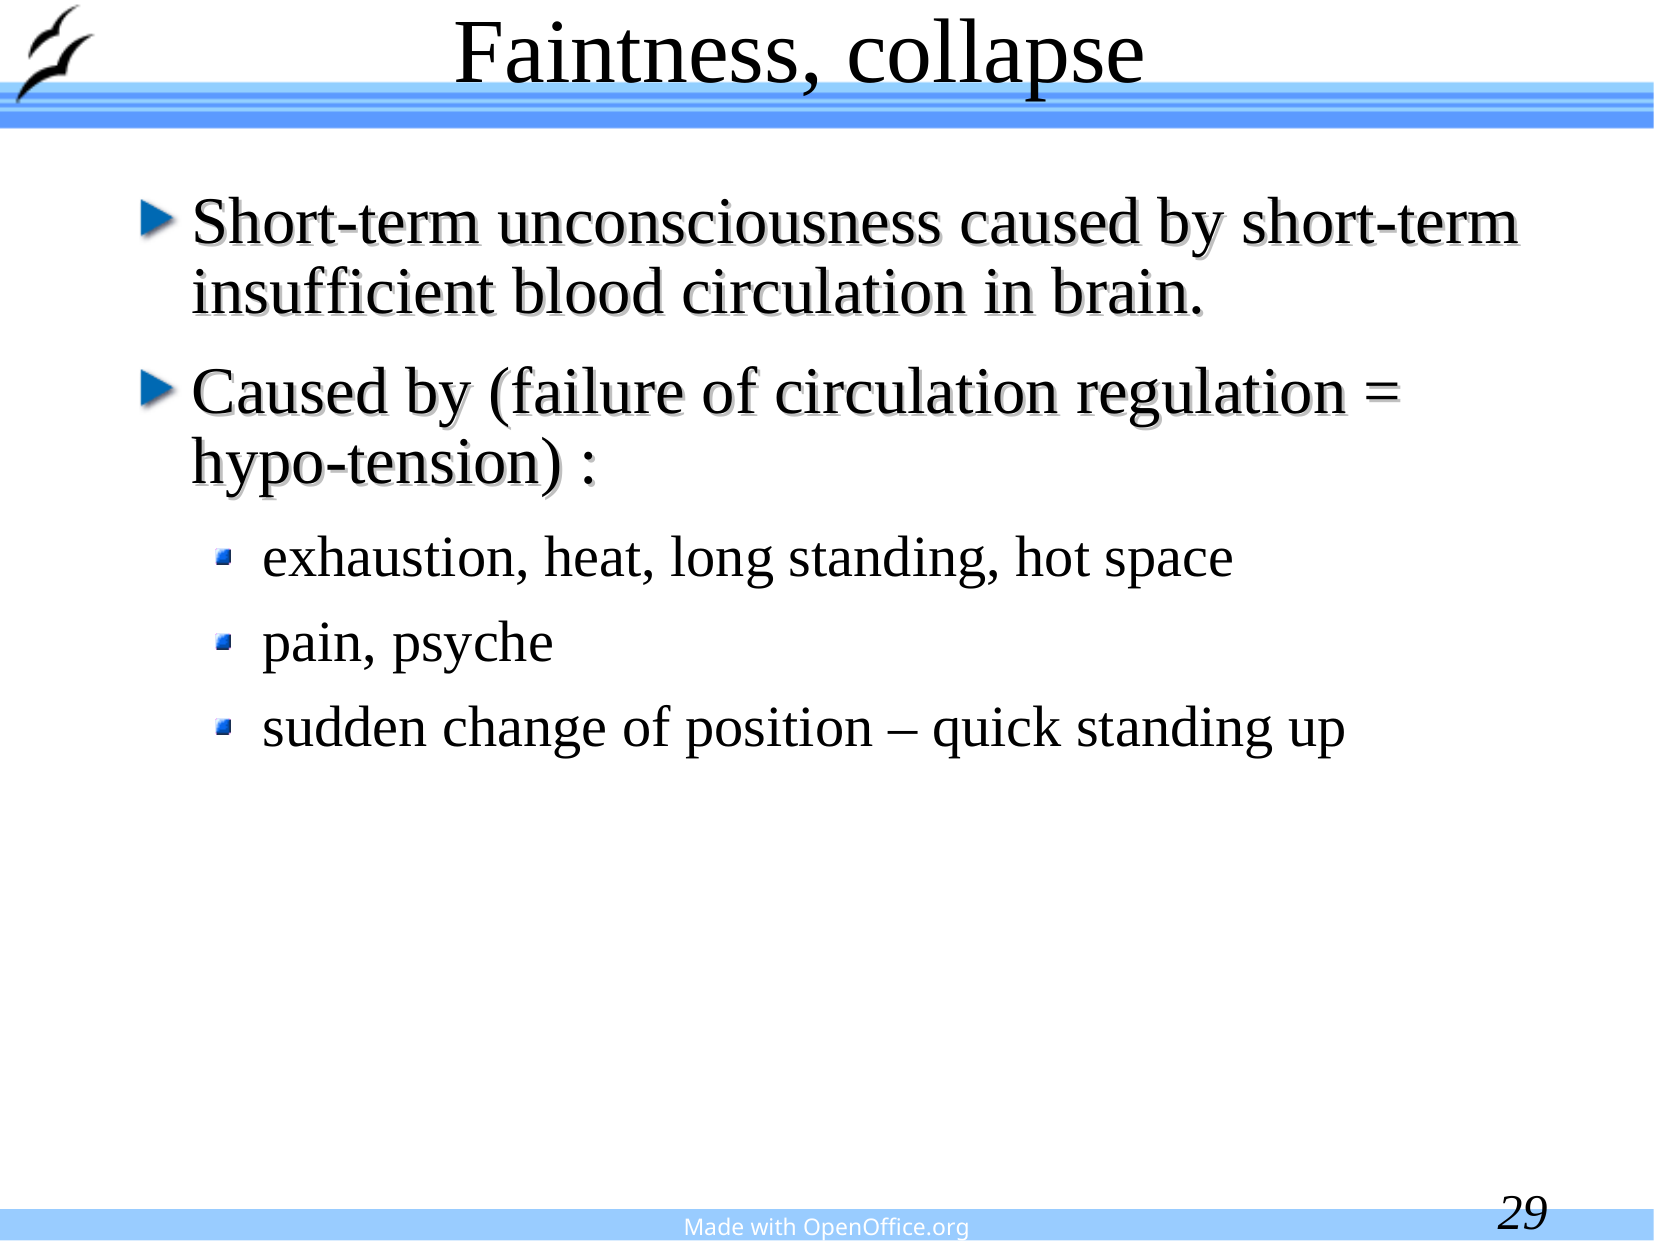

# Faintness, collapse
Short-term unconsciousness caused by short-term insufficient blood circulation in brain.
Caused by (failure of circulation regulation = hypo-tension) :
exhaustion, heat, long standing, hot space
pain, psyche
sudden change of position – quick standing up